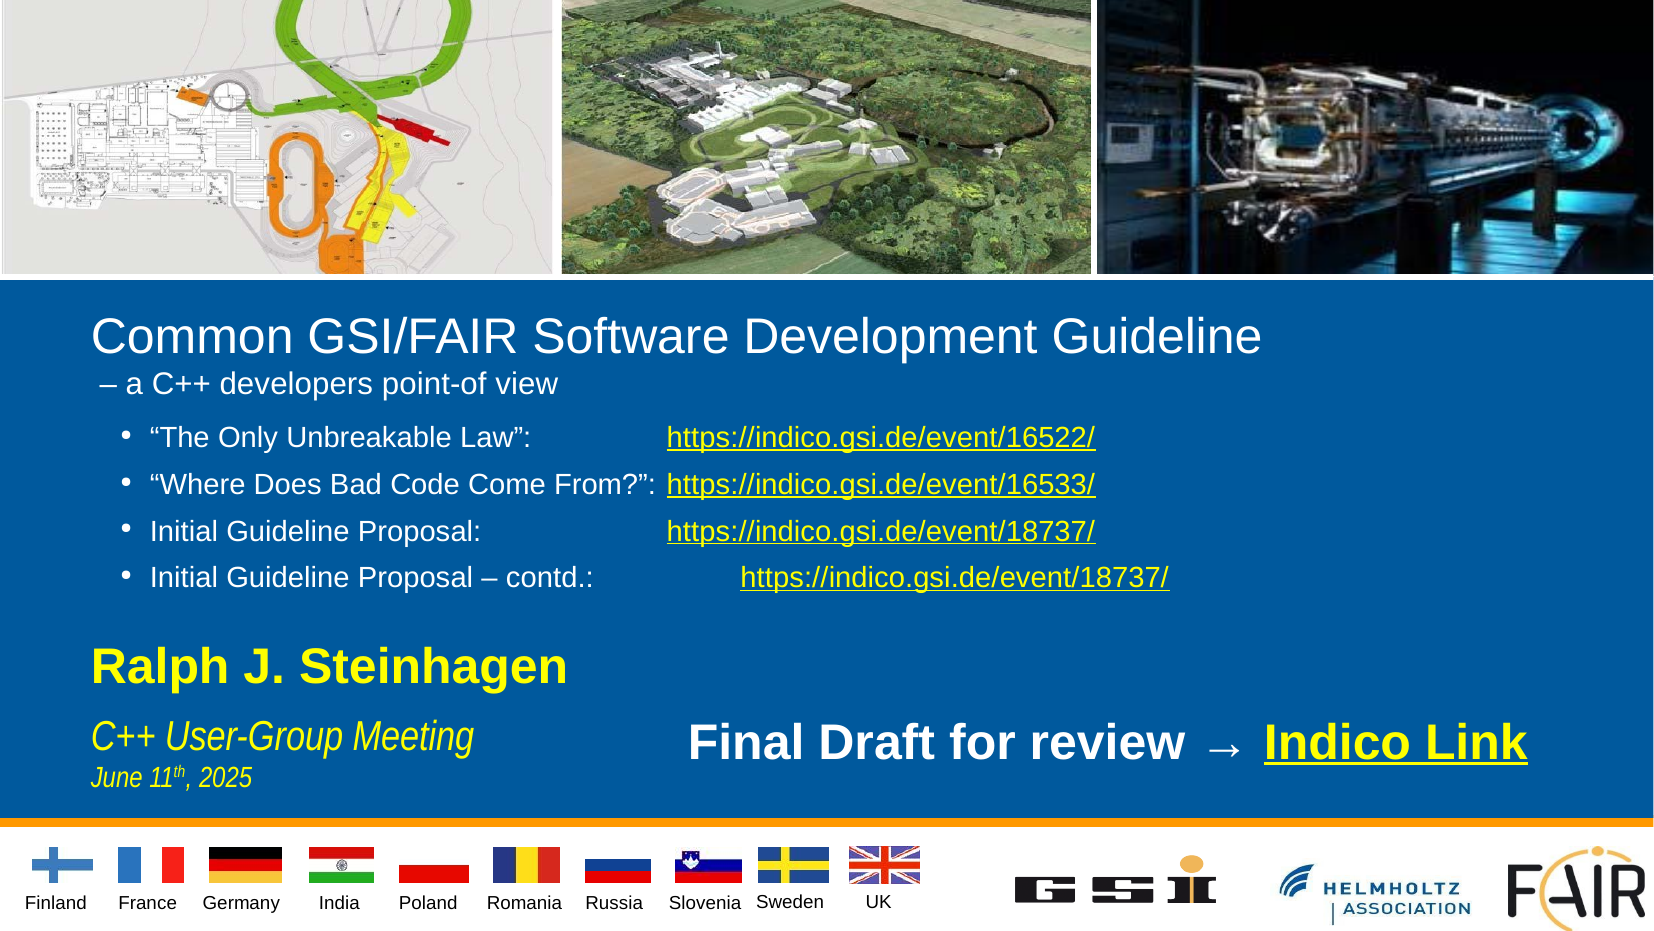

Common GSI/FAIR Software Development Guideline
 – a C++ developers point-of view
“The Only Unbreakable Law”: 		https://indico.gsi.de/event/16522/
“Where Does Bad Code Come From?”: 	https://indico.gsi.de/event/16533/
Initial Guideline Proposal: 			https://indico.gsi.de/event/18737/
Initial Guideline Proposal – contd.:		https://indico.gsi.de/event/18737/
Ralph J. Steinhagen
Final Draft for review → Indico Link
C++ User-Group Meeting
June 11th, 2025
UK
Sweden
Slovenia
Finland
Russia
France
Germany
India
Poland
Romania